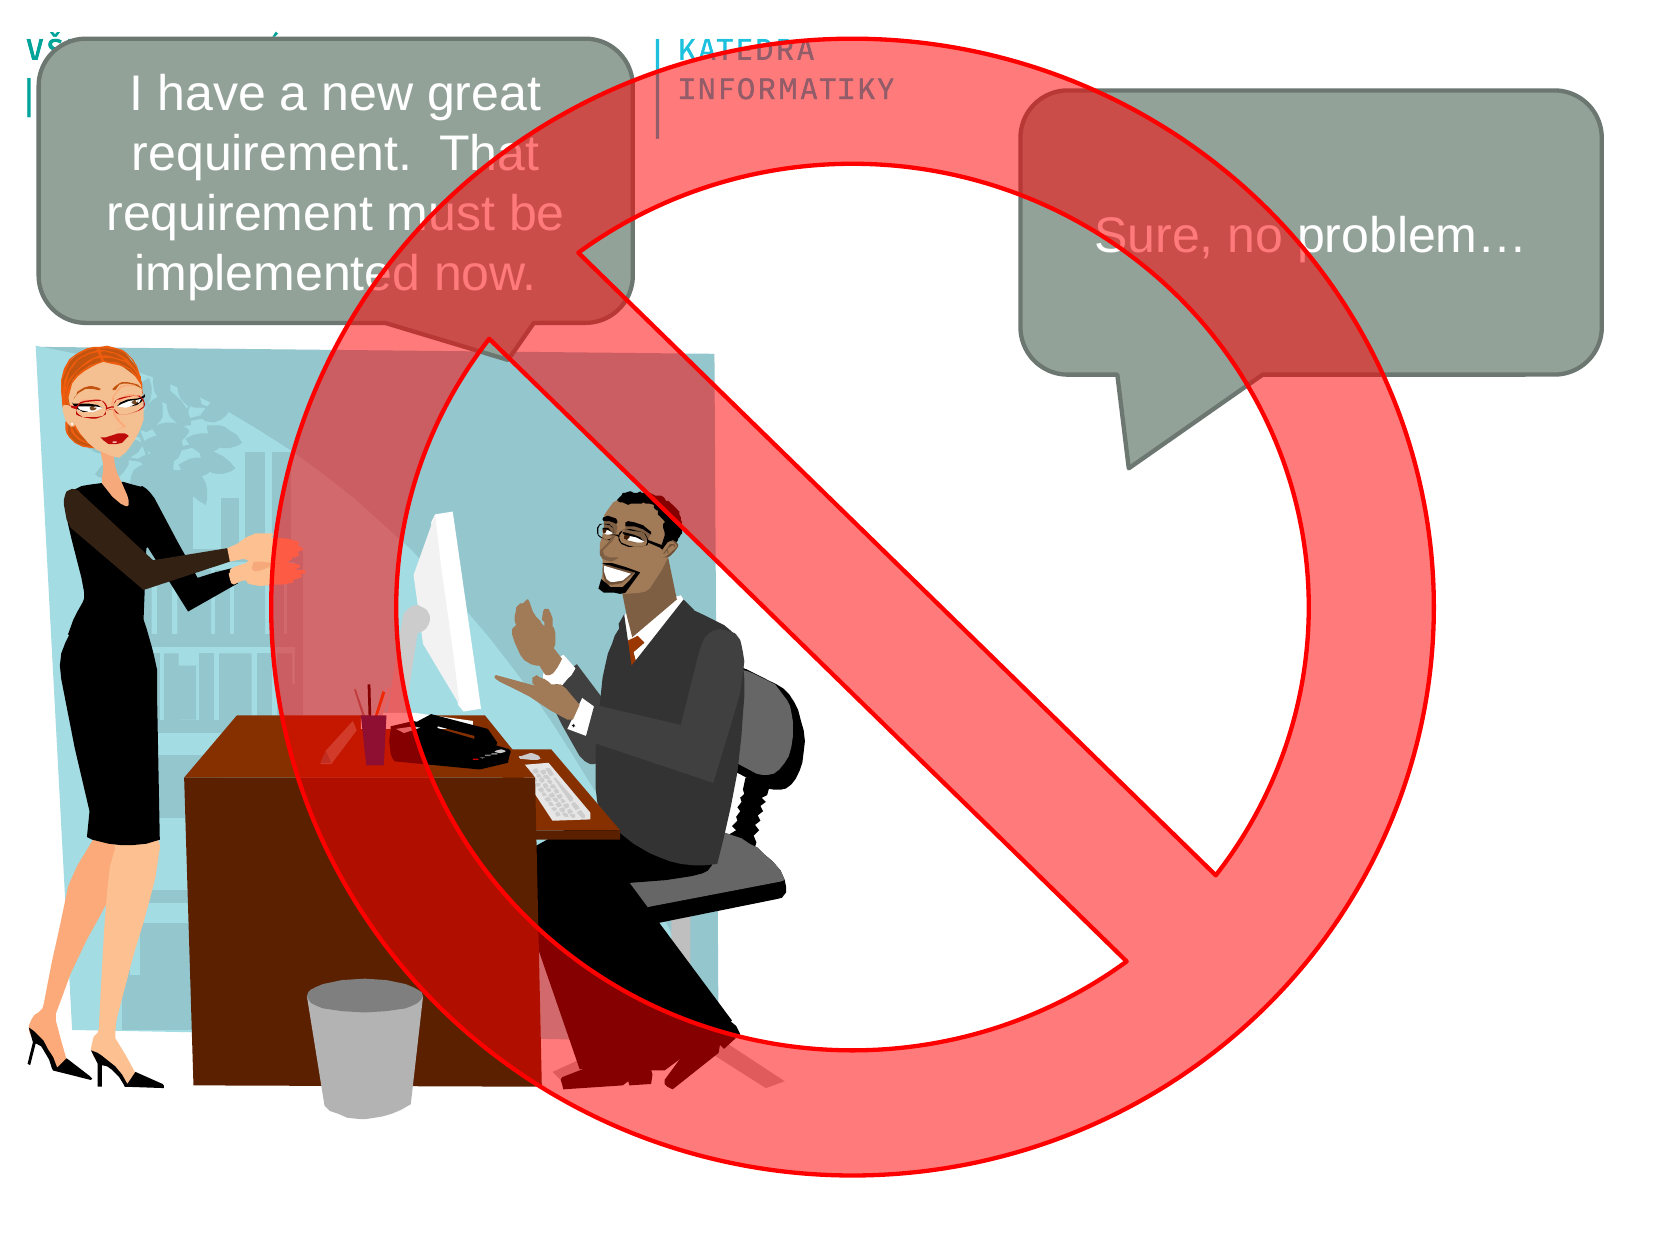

I have a new great requirement. That requirement must be implemented now.
Sure, no problem…
#